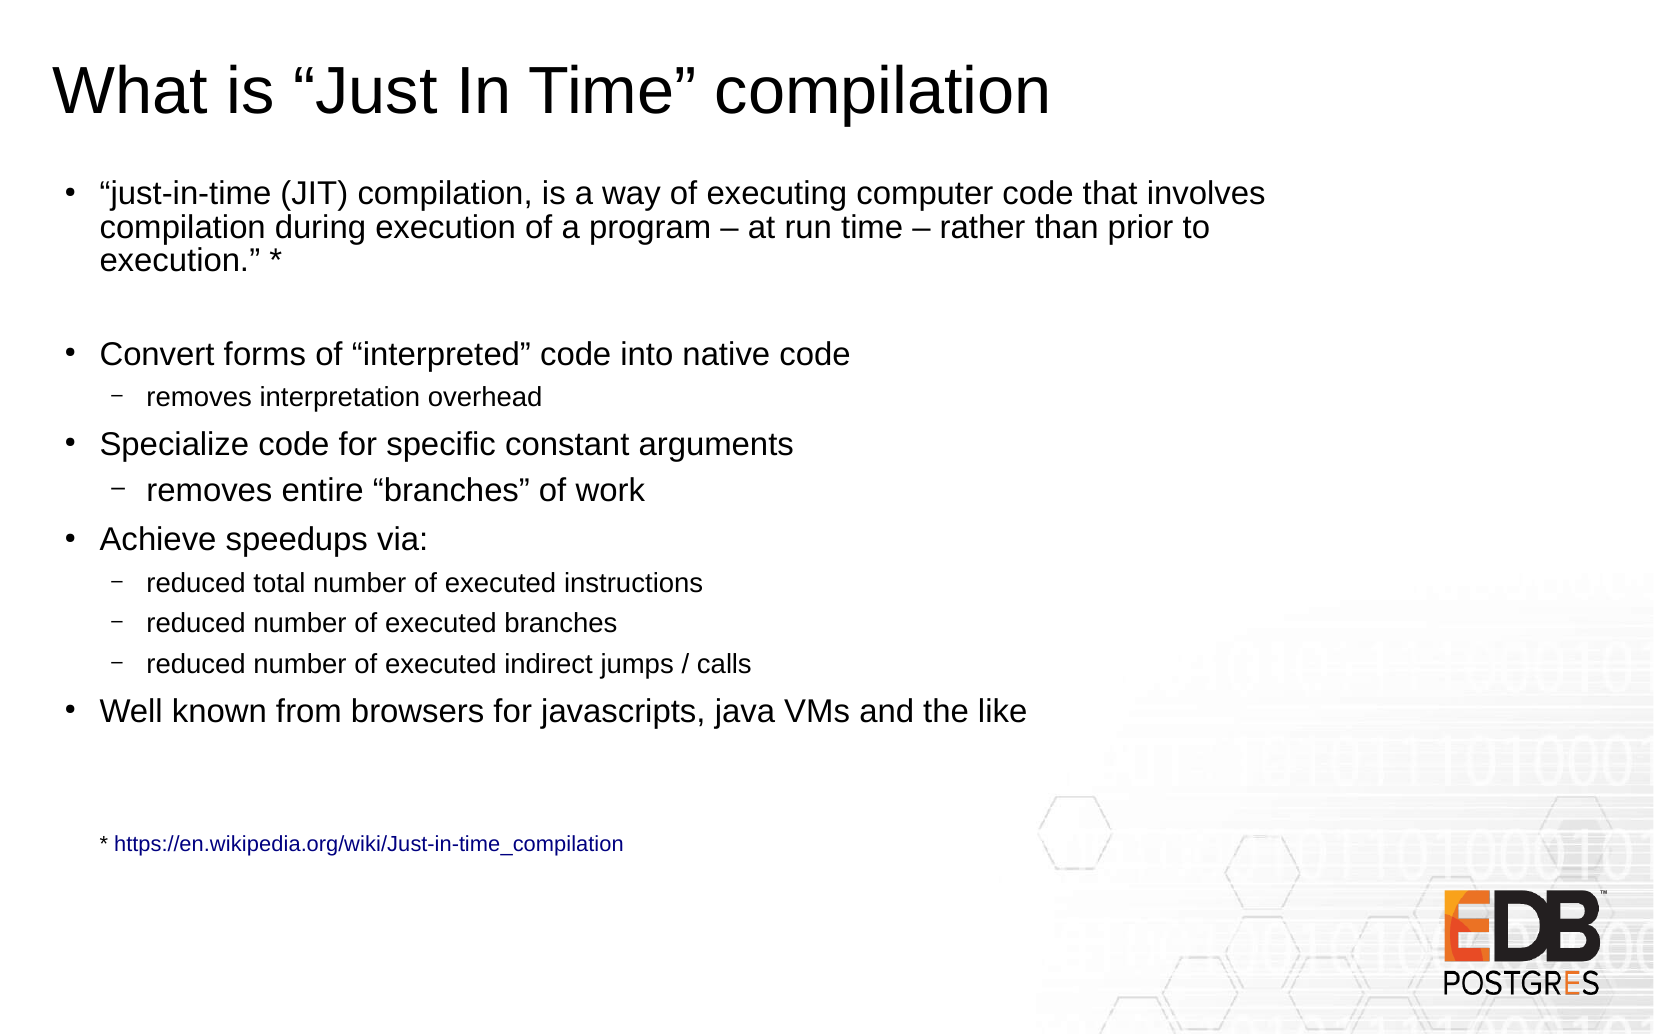

# What is “Just In Time” compilation
“just-in-time (JIT) compilation, is a way of executing computer code that involves compilation during execution of a program – at run time – rather than prior to execution.” *
Convert forms of “interpreted” code into native code
removes interpretation overhead
Specialize code for specific constant arguments
removes entire “branches” of work
Achieve speedups via:
reduced total number of executed instructions
reduced number of executed branches
reduced number of executed indirect jumps / calls
Well known from browsers for javascripts, java VMs and the like
* https://en.wikipedia.org/wiki/Just-in-time_compilation